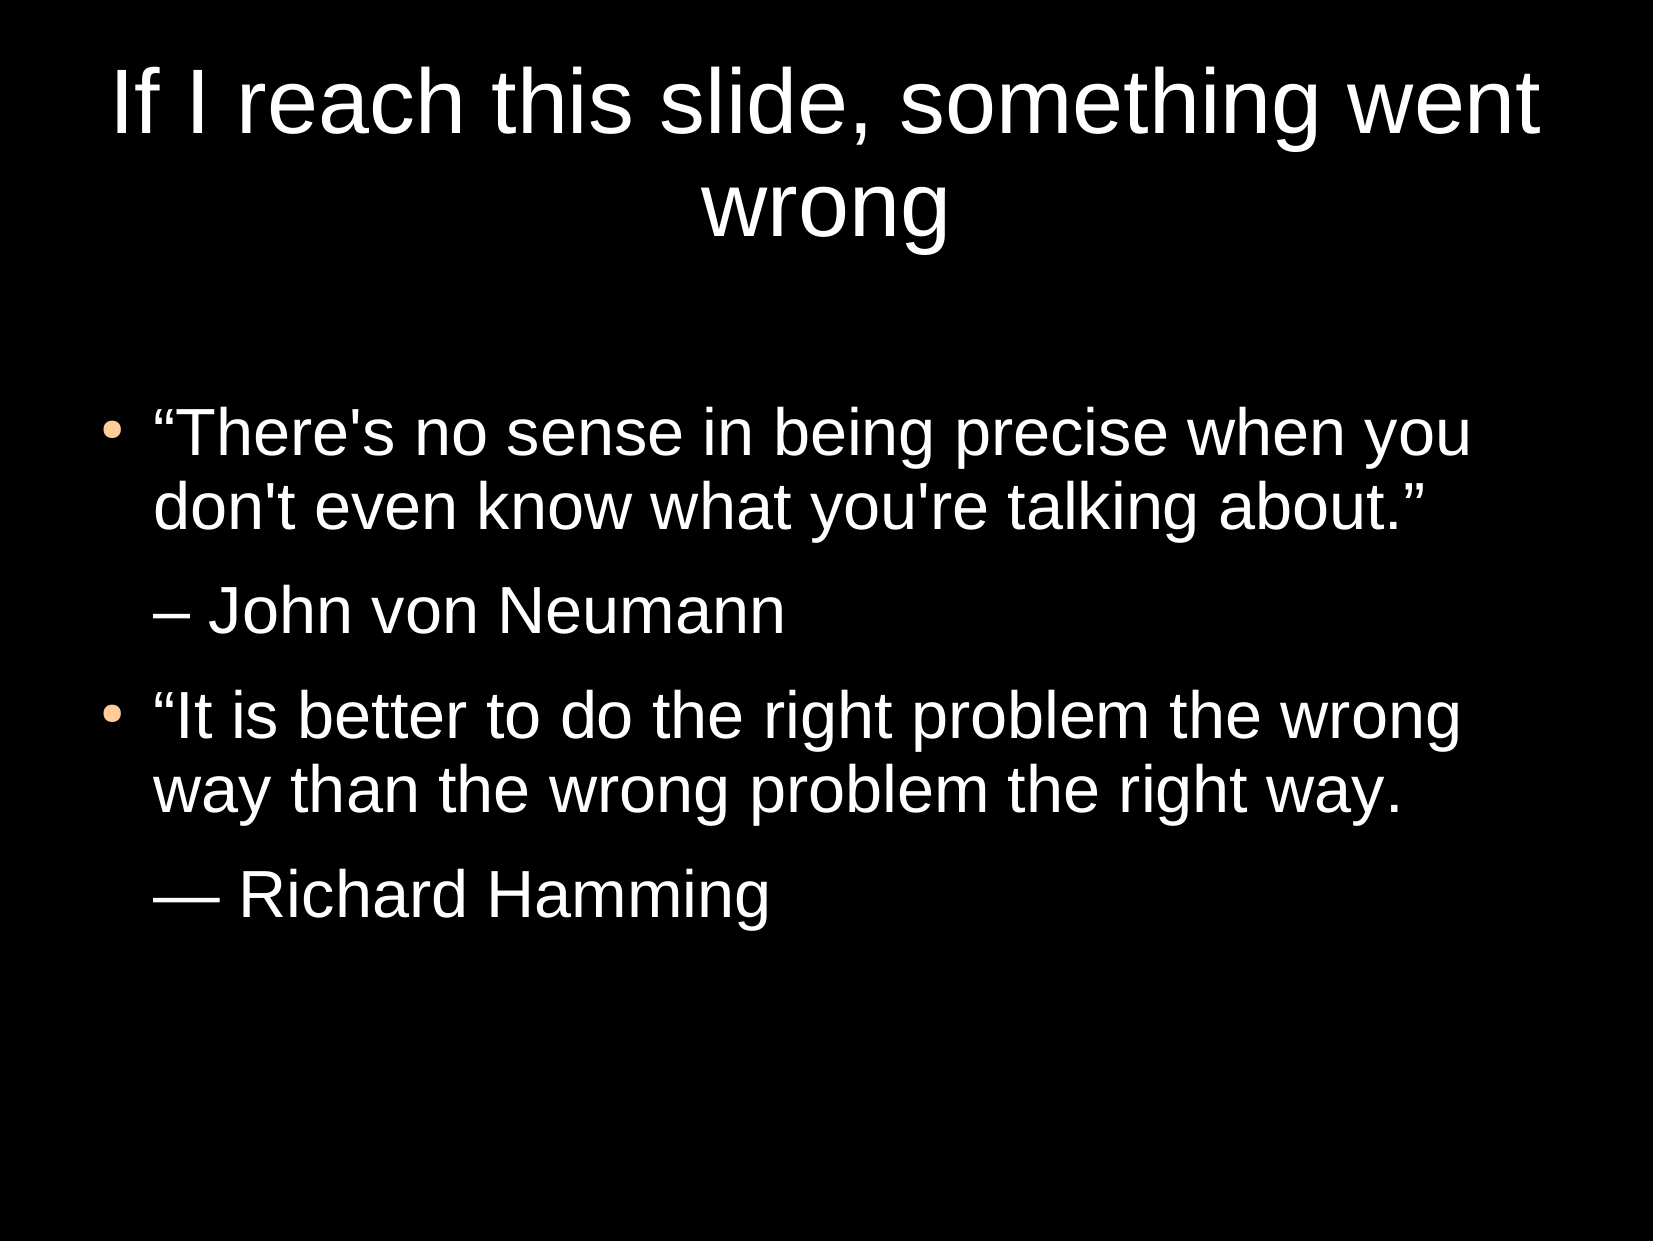

# If I reach this slide, something went wrong
“There's no sense in being precise when you don't even know what you're talking about.”
– John von Neumann
“It is better to do the right problem the wrong way than the wrong problem the right way.
— Richard Hamming